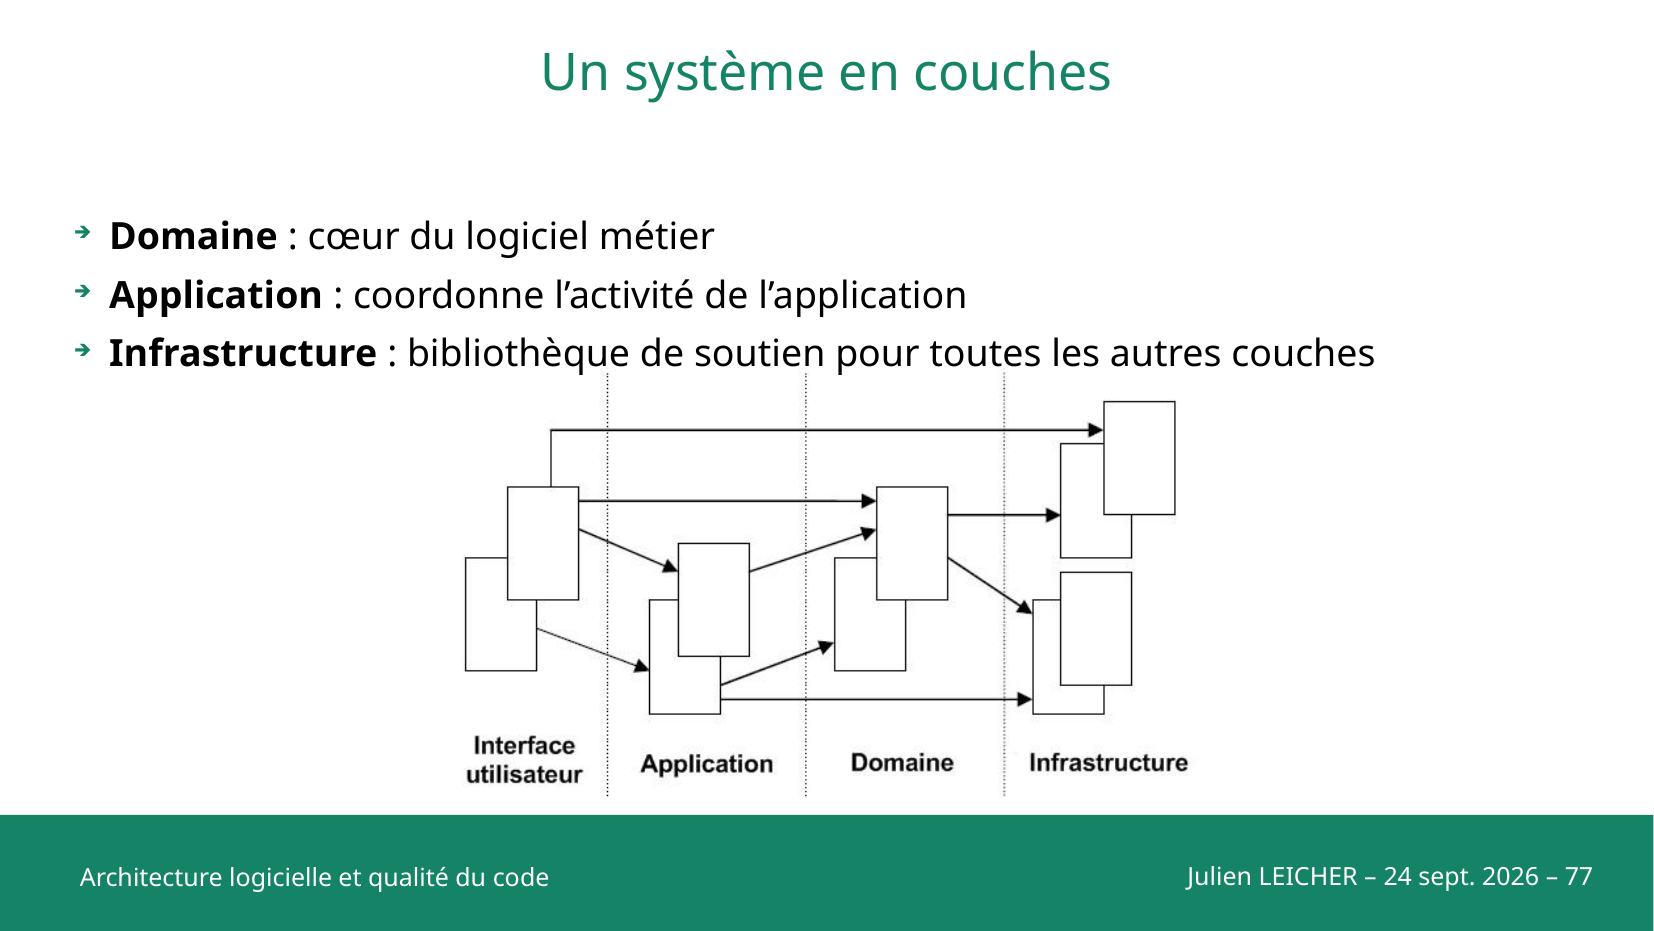

Un système en couches
Domaine : cœur du logiciel métier
Application : coordonne l’activité de l’application
Infrastructure : bibliothèque de soutien pour toutes les autres couches
Julien LEICHER – –
Architecture logicielle et qualité du code